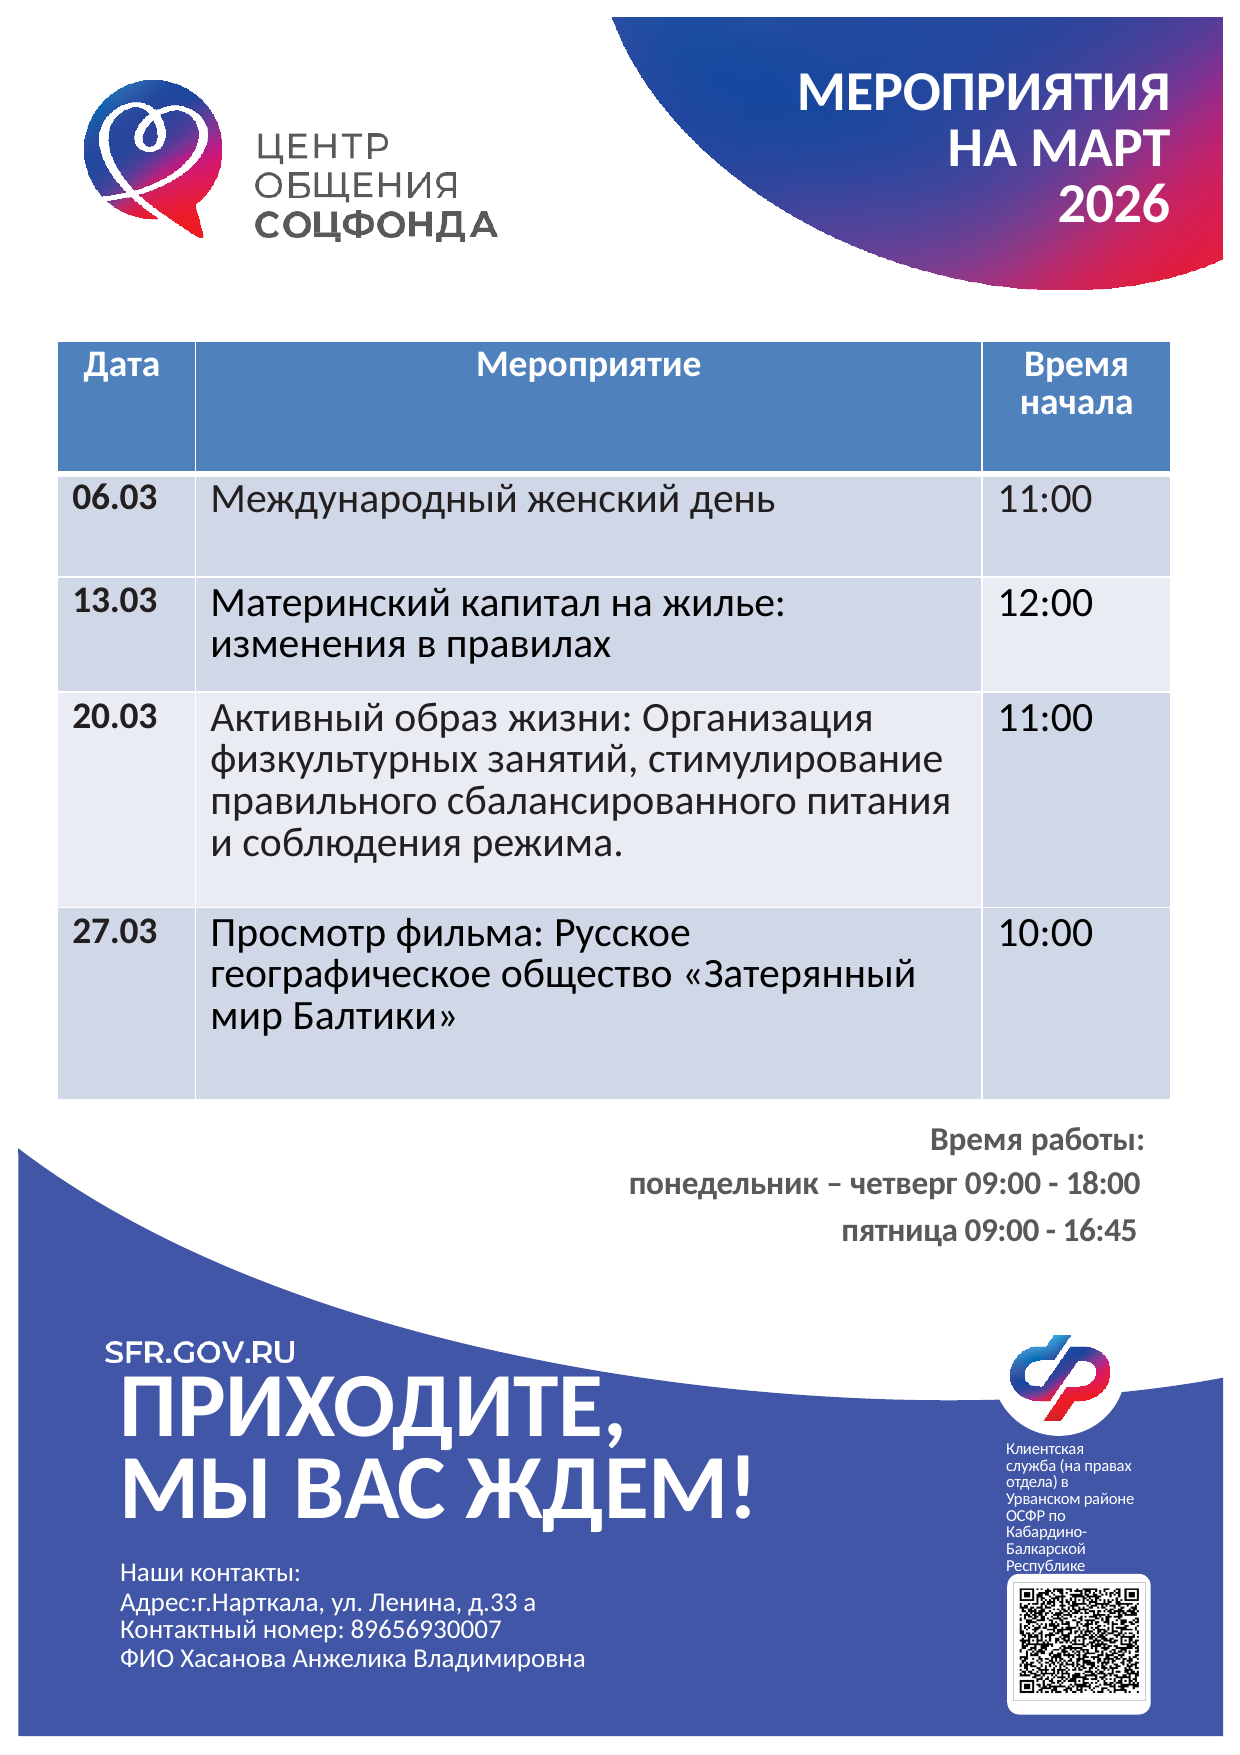

# МЕРОПРИЯТИЯ НА МАРТ 2026
| Дата | Мероприятие | Время начала |
| --- | --- | --- |
| 06.03 | Международный женский день | 11:00 |
| 13.03 | Материнский капитал на жилье: изменения в правилах | 12:00 |
| 20.03 | Активный образ жизни: Организация физкультурных занятий, стимулирование правильного сбалансированного питания и соблюдения режима. | 11:00 |
| 27.03 | Просмотр фильма: Русское географическое общество «Затерянный мир Балтики» | 10:00 |
Время работы: понедельник – четверг 09:00 - 18:00
пятница 09:00 - 16:45
ПРИХОДИТЕ, МЫ ВАС ЖДЕМ!
Наши контакты:
Адрес:г.Нарткала, ул. Ленина, д.33 а
Контактный номер: 89656930007
ФИО Хасанова Анжелика Владимировна
Клиентская служба (на правах отдела) в Урванском районе ОСФР по Кабардино-Балкарской Республике